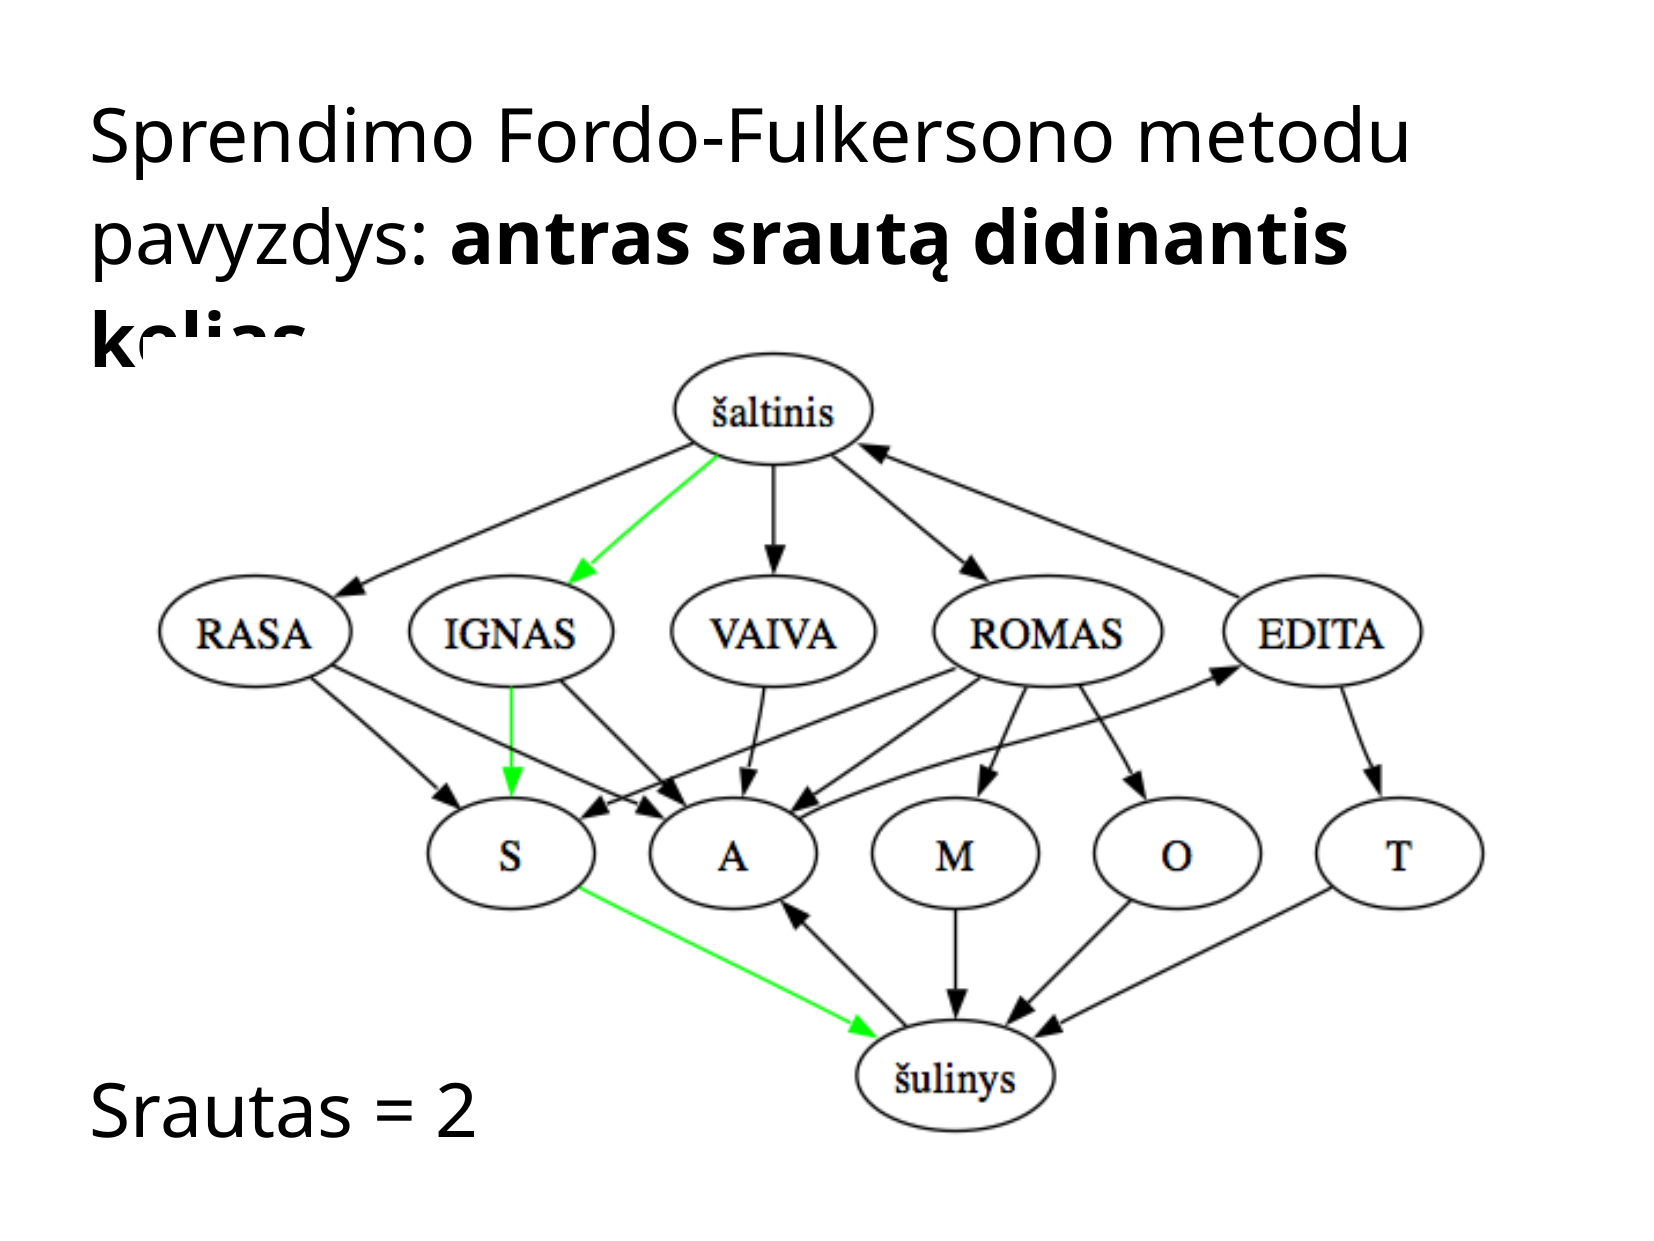

Sprendimo Fordo-Fulkersono metodu pavyzdys: antras srautą didinantis kelias.
Srautas = 2